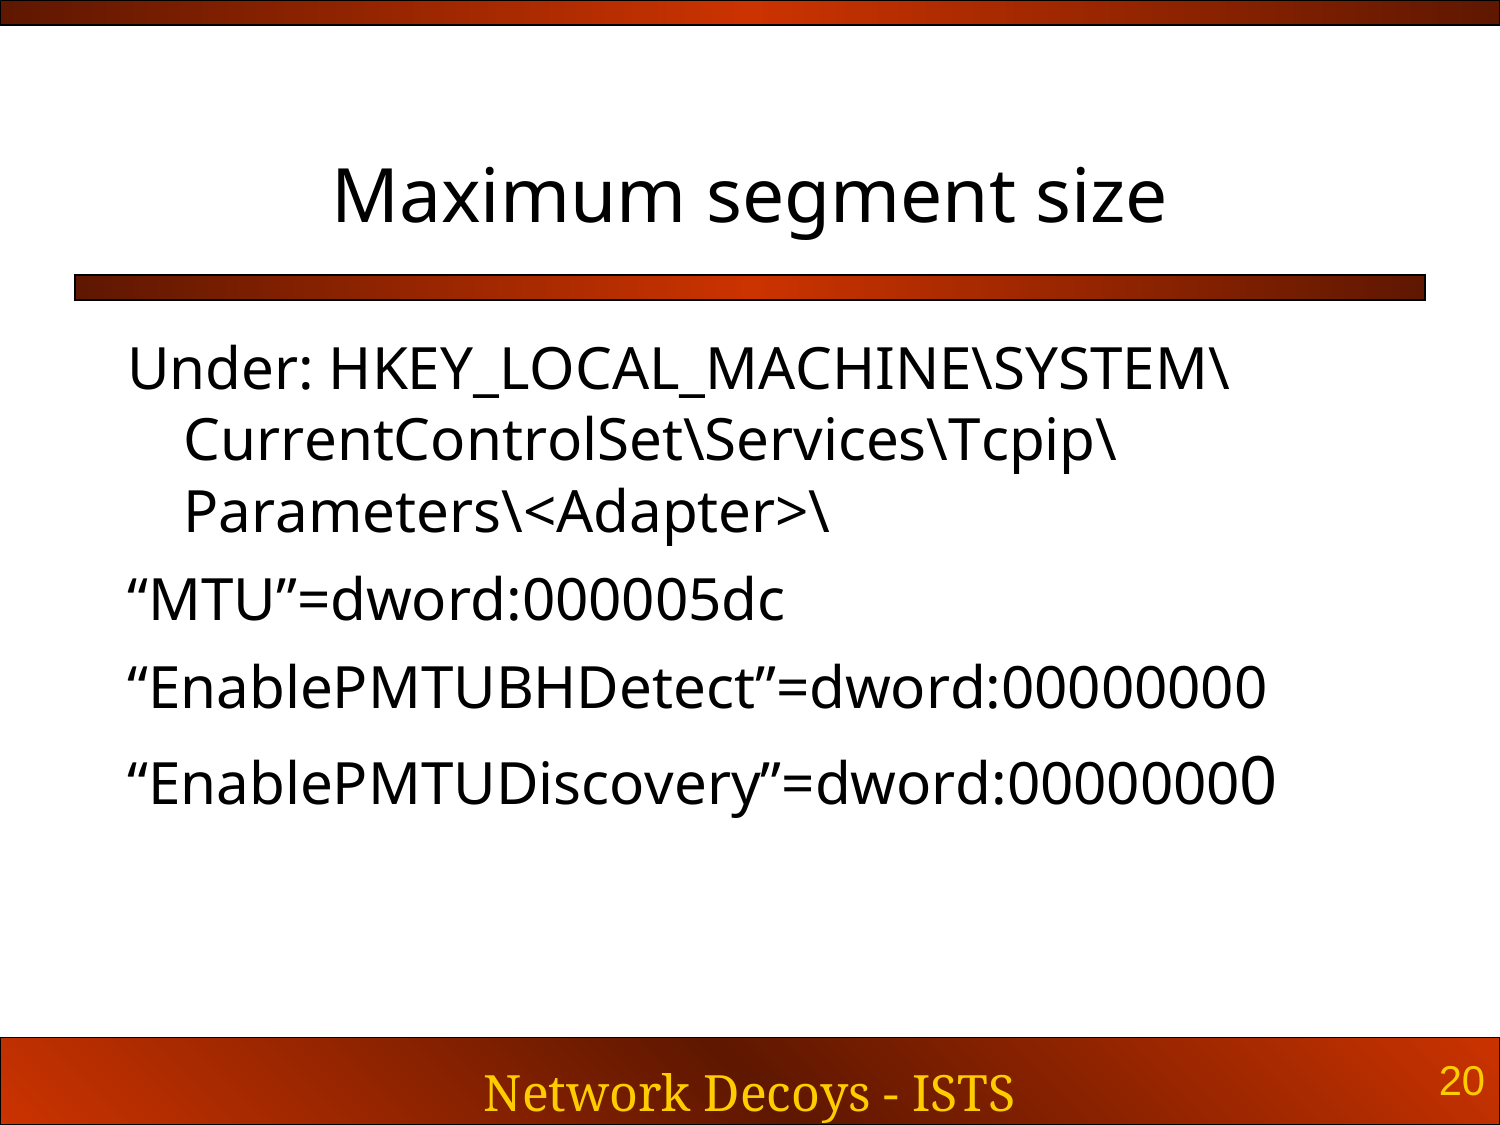

# Maximum segment size
Under: HKEY_LOCAL_MACHINE\SYSTEM\CurrentControlSet\Services\Tcpip\Parameters\<Adapter>\
“MTU”=dword:000005dc
“EnablePMTUBHDetect”=dword:00000000
“EnablePMTUDiscovery”=dword:00000000